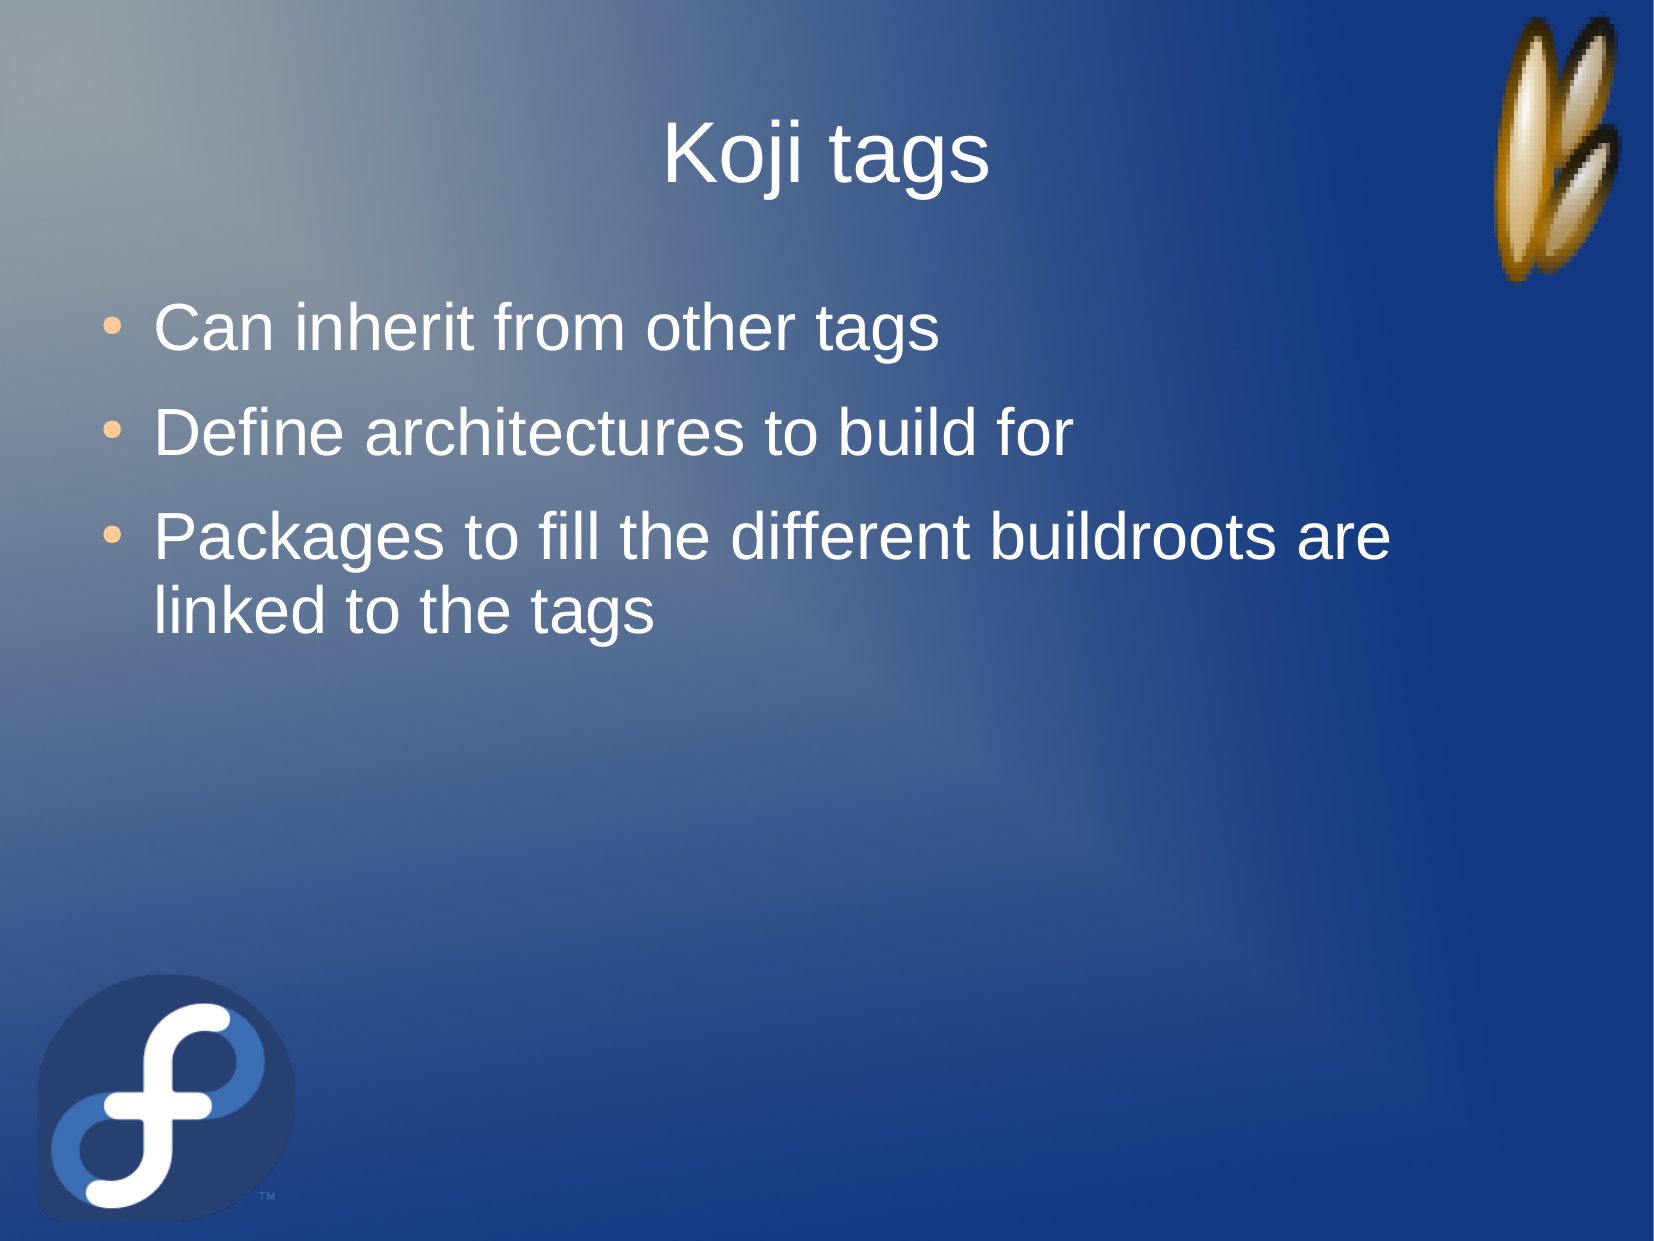

# Koji tags
Can inherit from other tags
Define architectures to build for
Packages to fill the different buildroots are linked to the tags